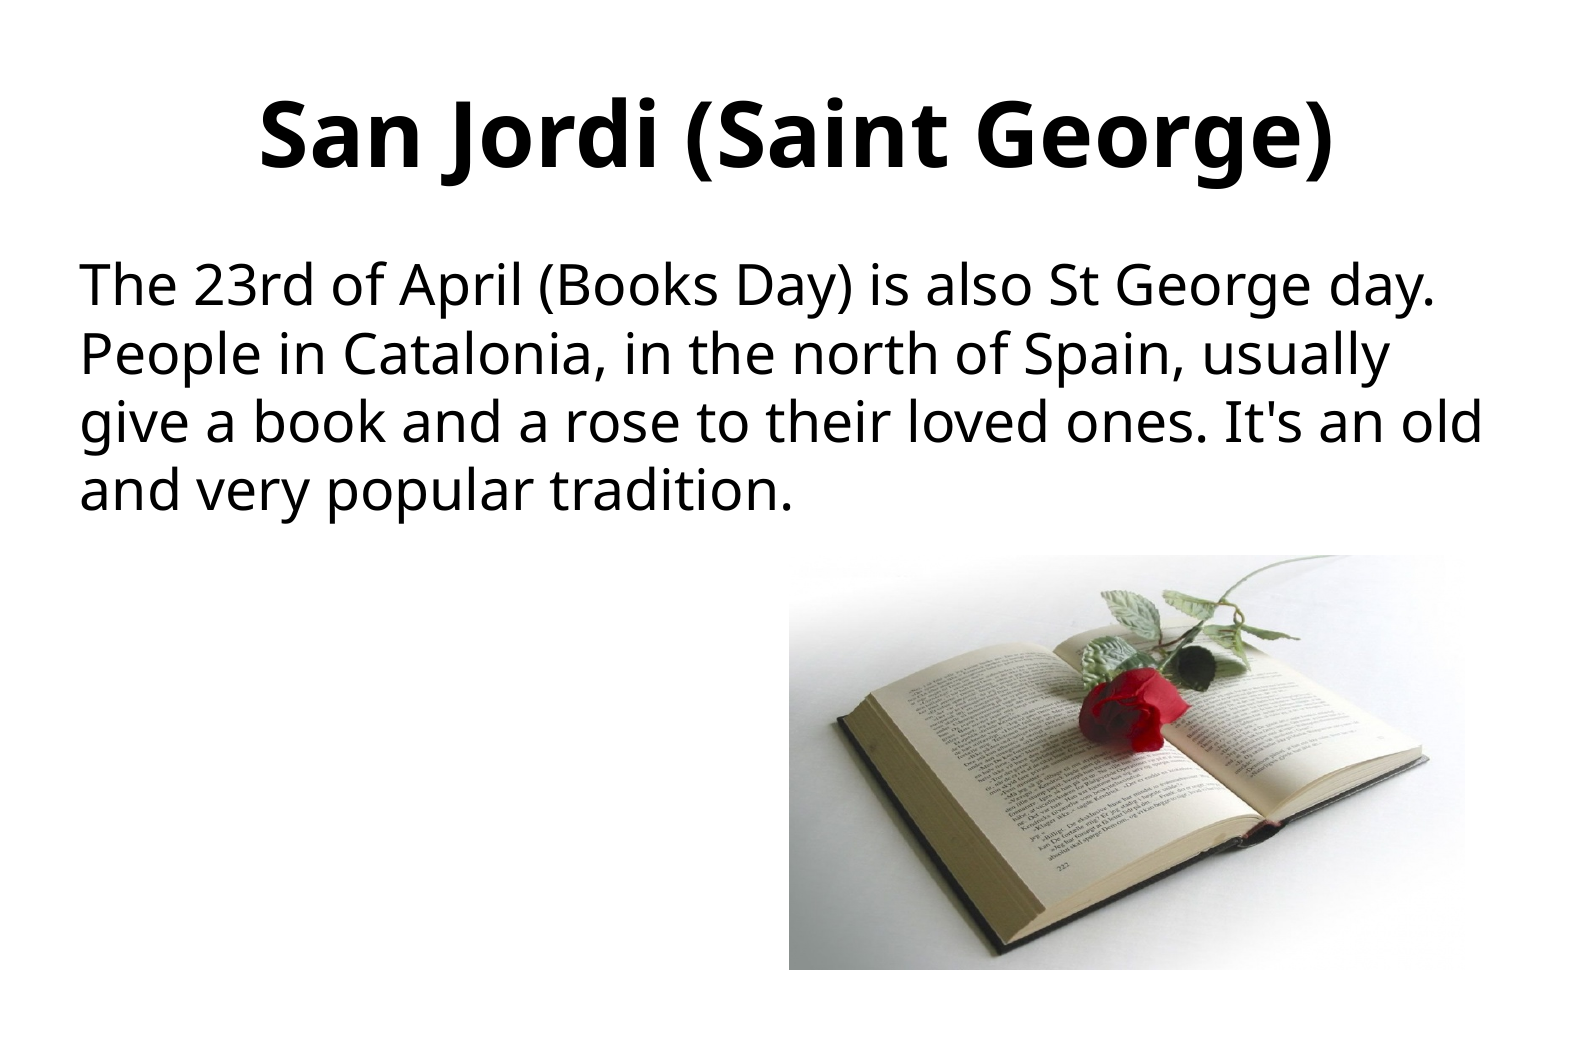

# San Jordi (Saint George)
The 23rd of April (Books Day) is also St George day. People in Catalonia, in the north of Spain, usually give a book and a rose to their loved ones. It's an old and very popular tradition.